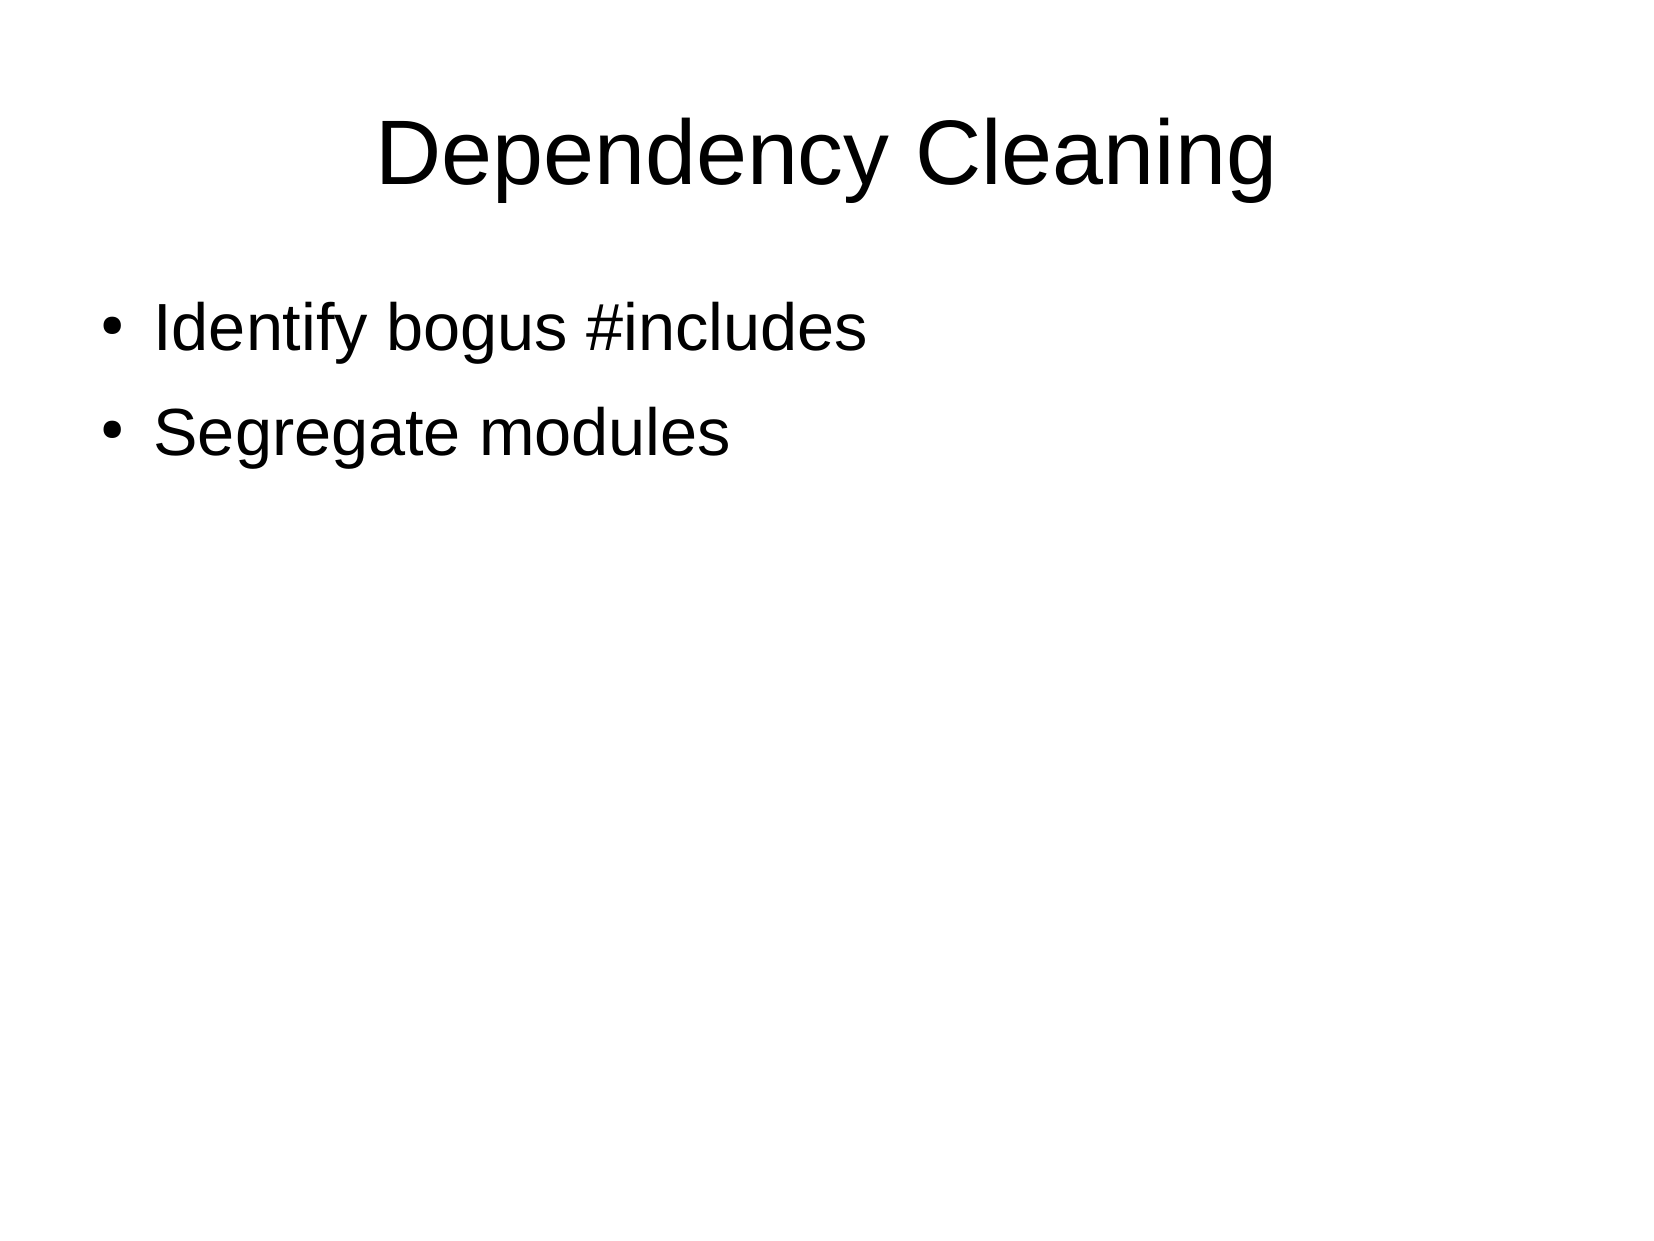

# Dependency Cleaning
Identify bogus #includes
Segregate modules